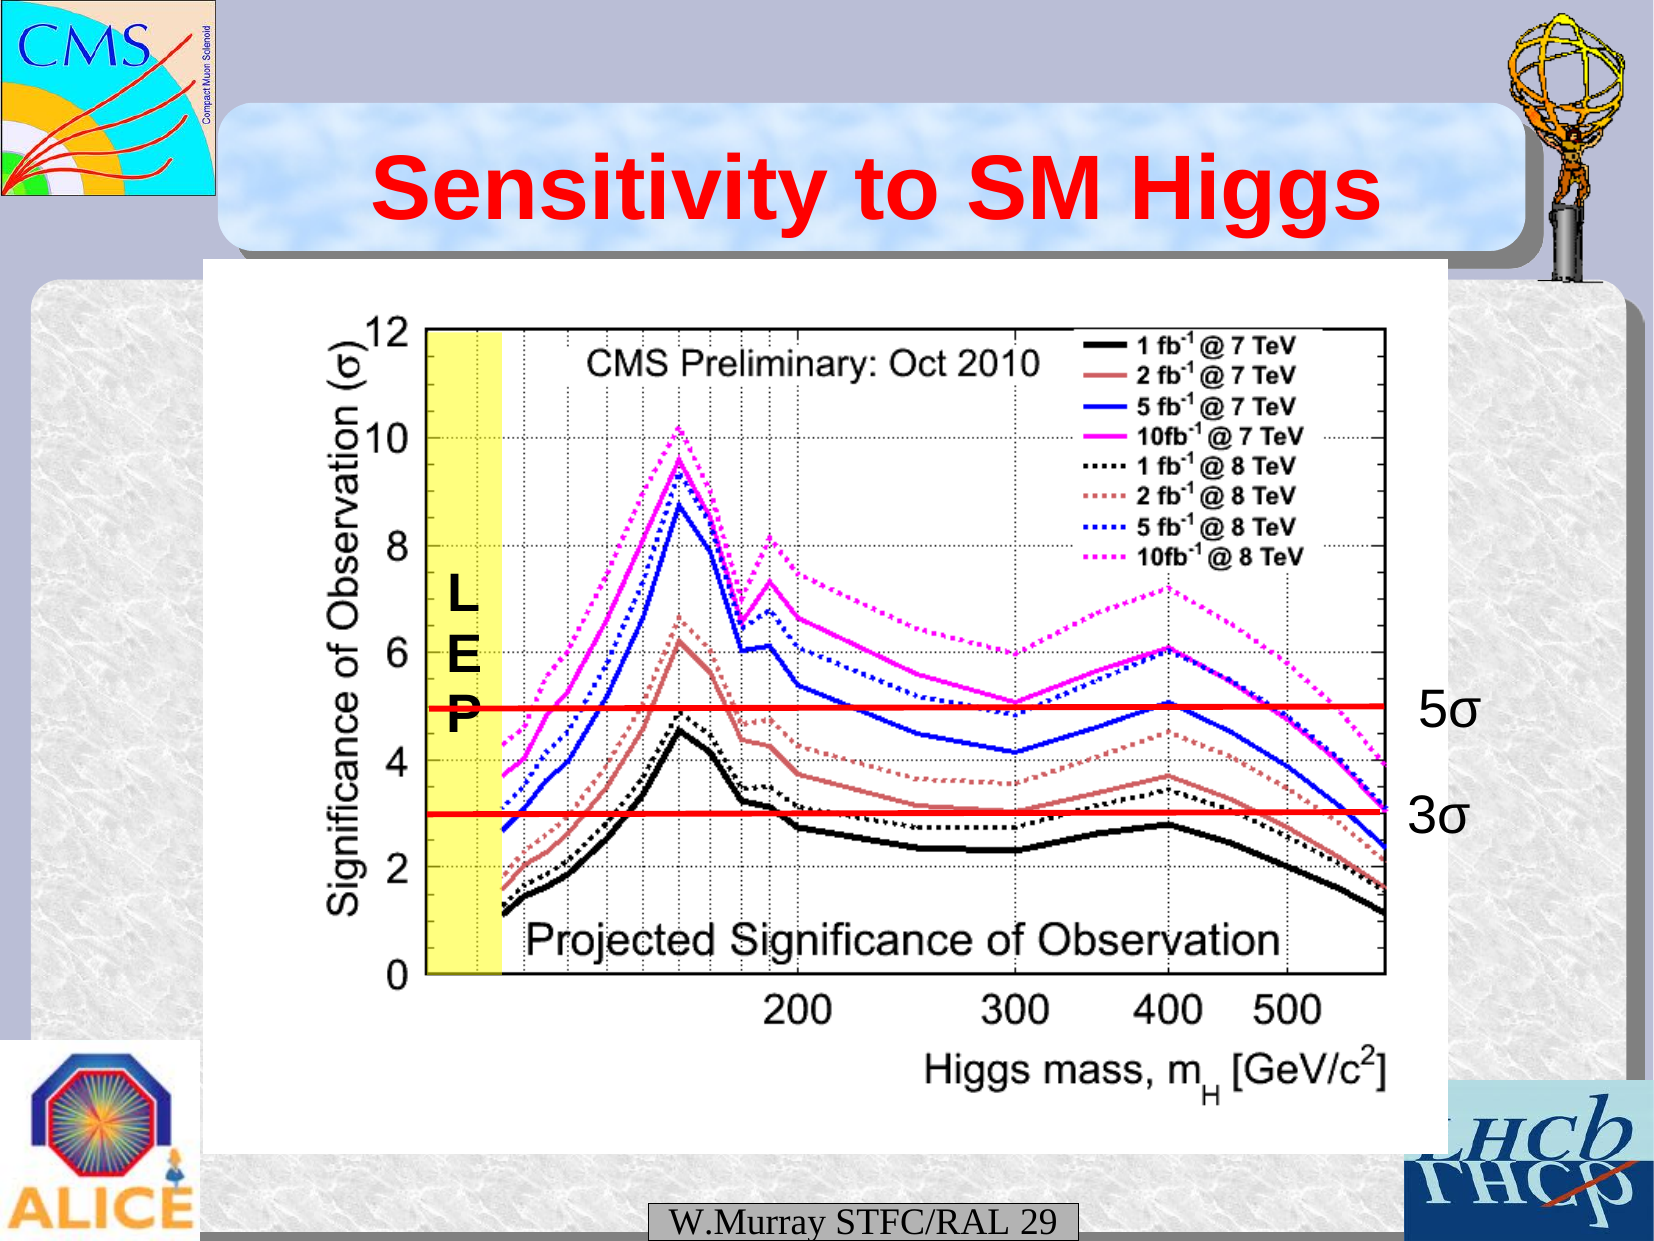

# Sensitivity to SM Higgs
L
E
P
5σ
3σ